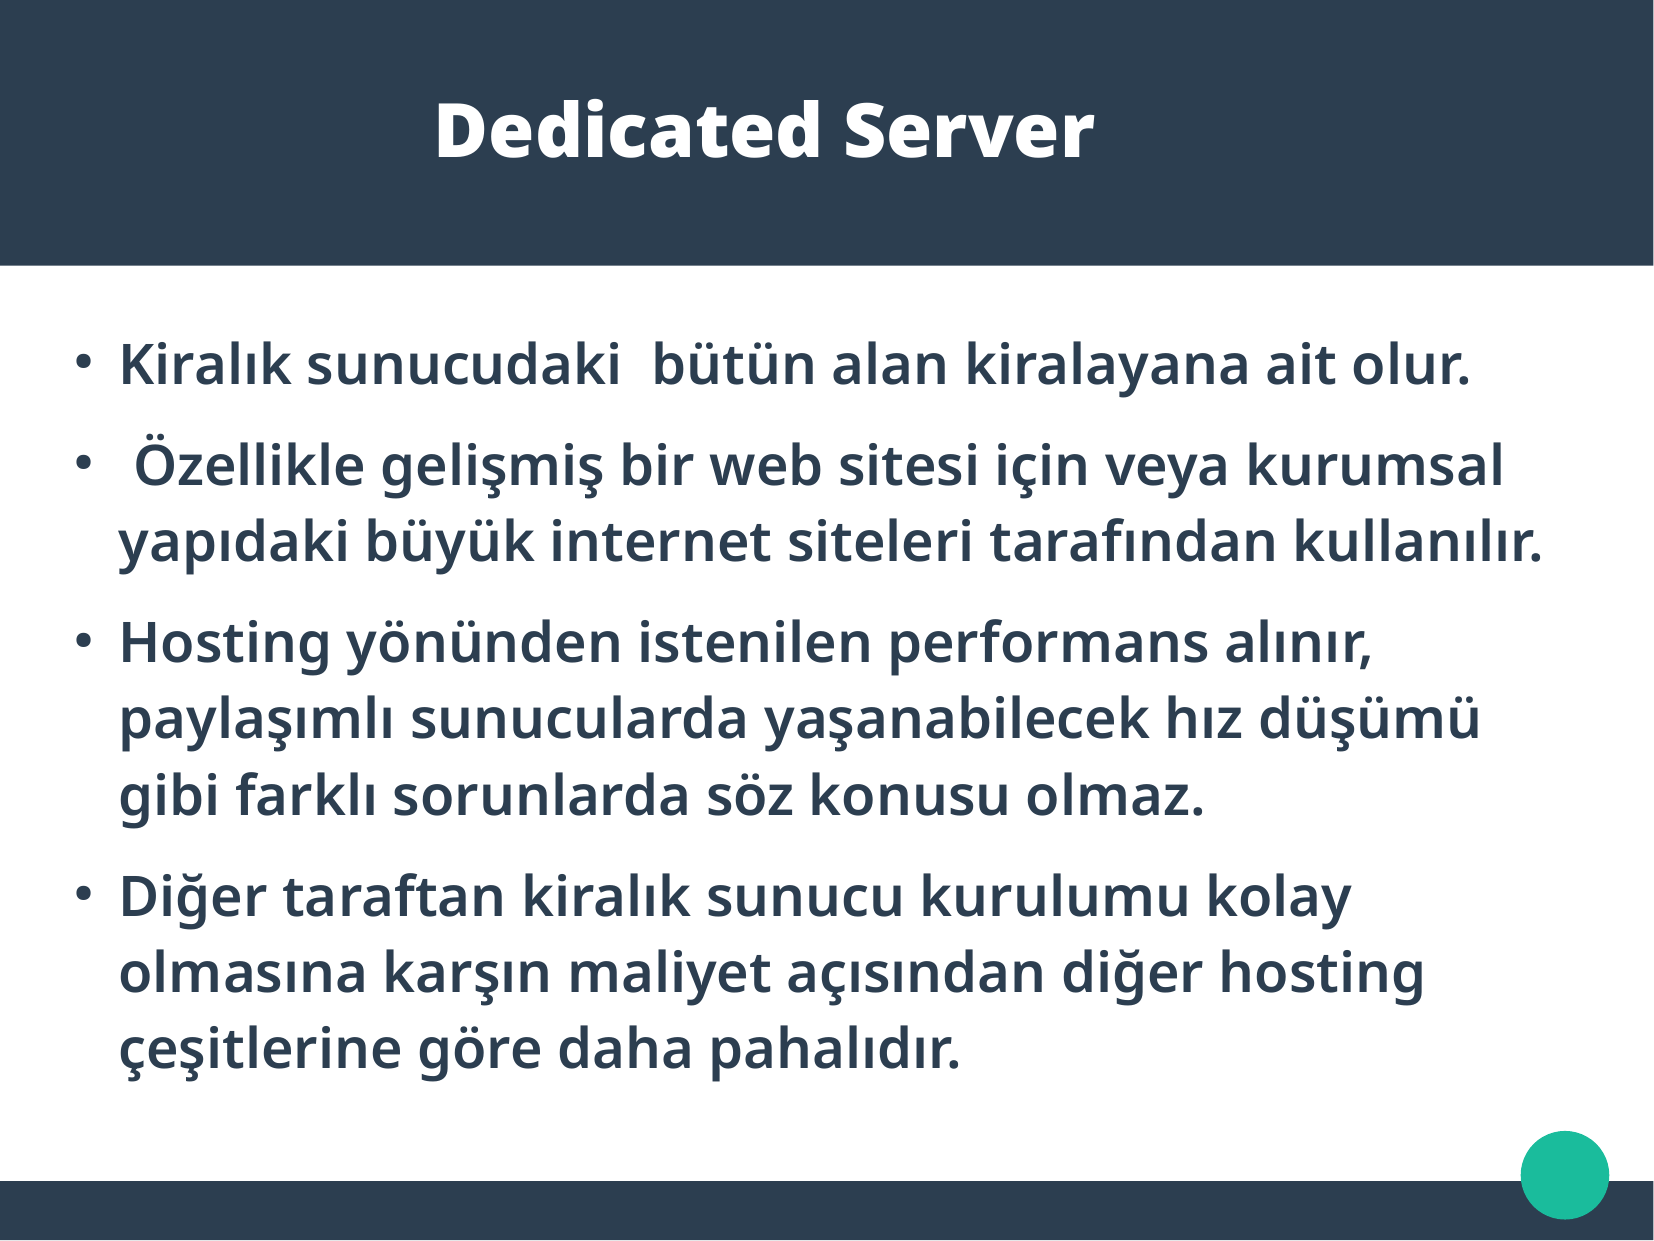

# Dedicated Server
Kiralık sunucudaki bütün alan kiralayana ait olur.
 Özellikle gelişmiş bir web sitesi için veya kurumsal yapıdaki büyük internet siteleri tarafından kullanılır.
Hosting yönünden istenilen performans alınır, paylaşımlı sunucularda yaşanabilecek hız düşümü gibi farklı sorunlarda söz konusu olmaz.
Diğer taraftan kiralık sunucu kurulumu kolay olmasına karşın maliyet açısından diğer hosting çeşitlerine göre daha pahalıdır.